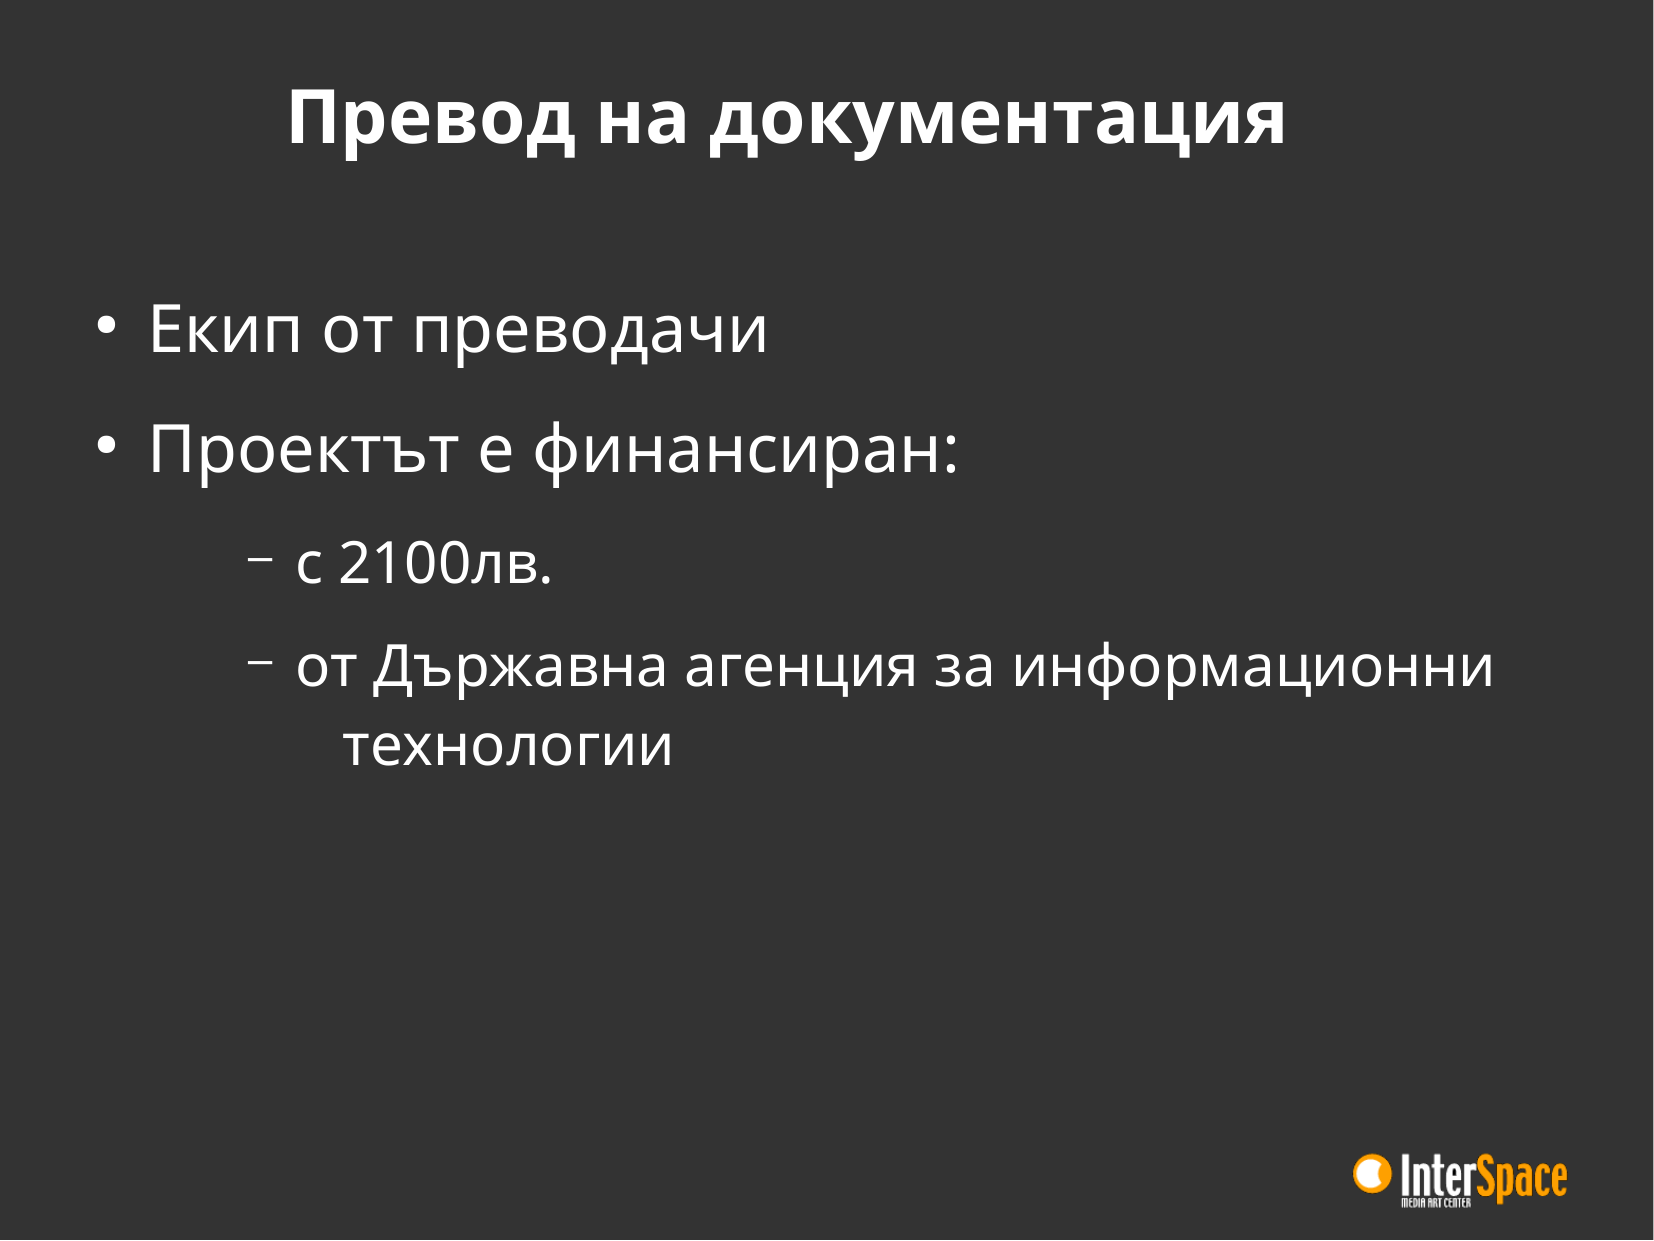

# Превод на документация
Екип от преводачи
Проектът е финансиран:
с 2100лв.
от Държавна агенция за информационни технологии